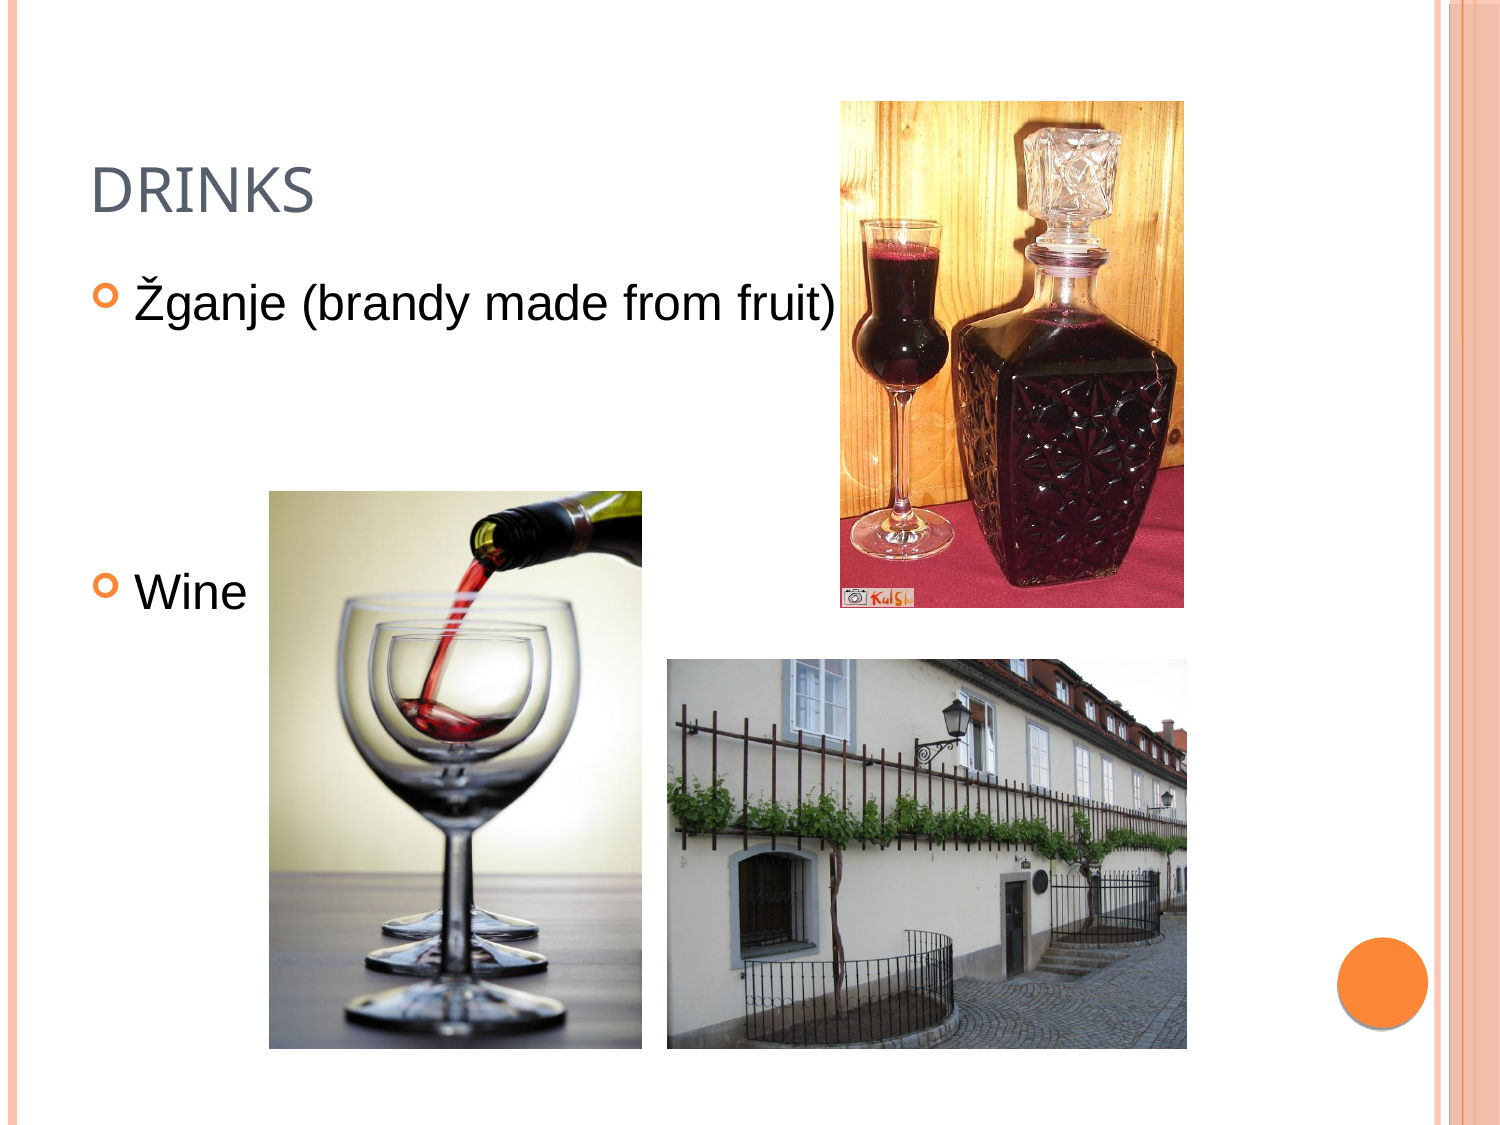

# DRINKS
Žganje (brandy made from fruit)
Wine